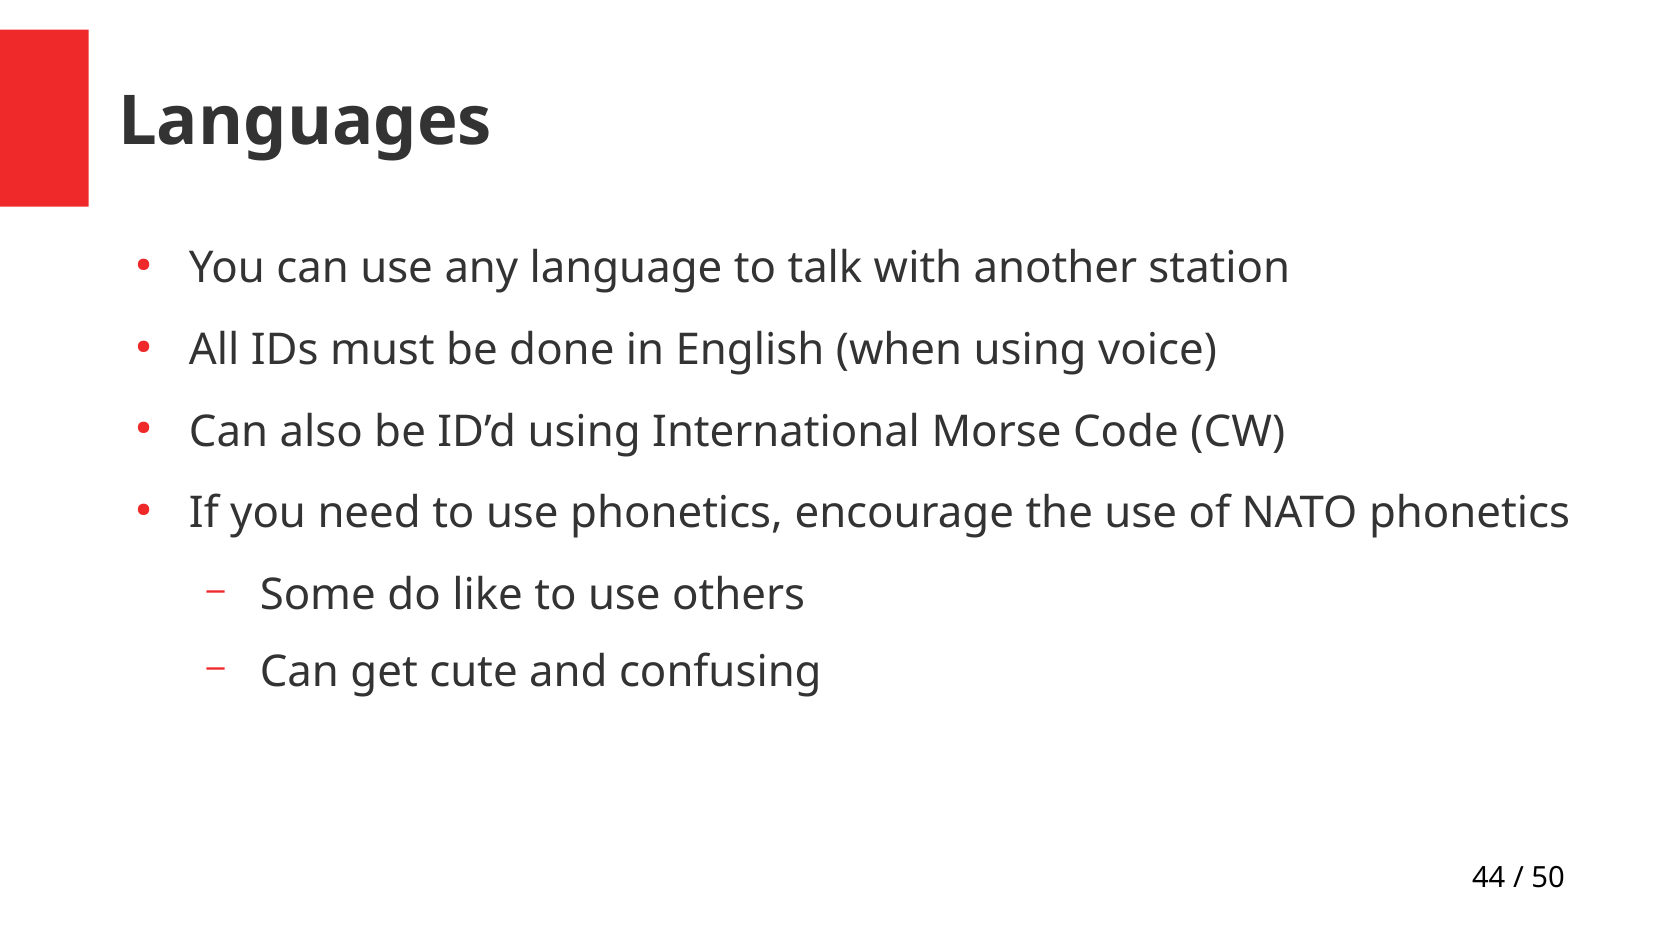

# Languages
You can use any language to talk with another station
All IDs must be done in English (when using voice)
Can also be ID’d using International Morse Code (CW)
If you need to use phonetics, encourage the use of NATO phonetics
Some do like to use others
Can get cute and confusing
44